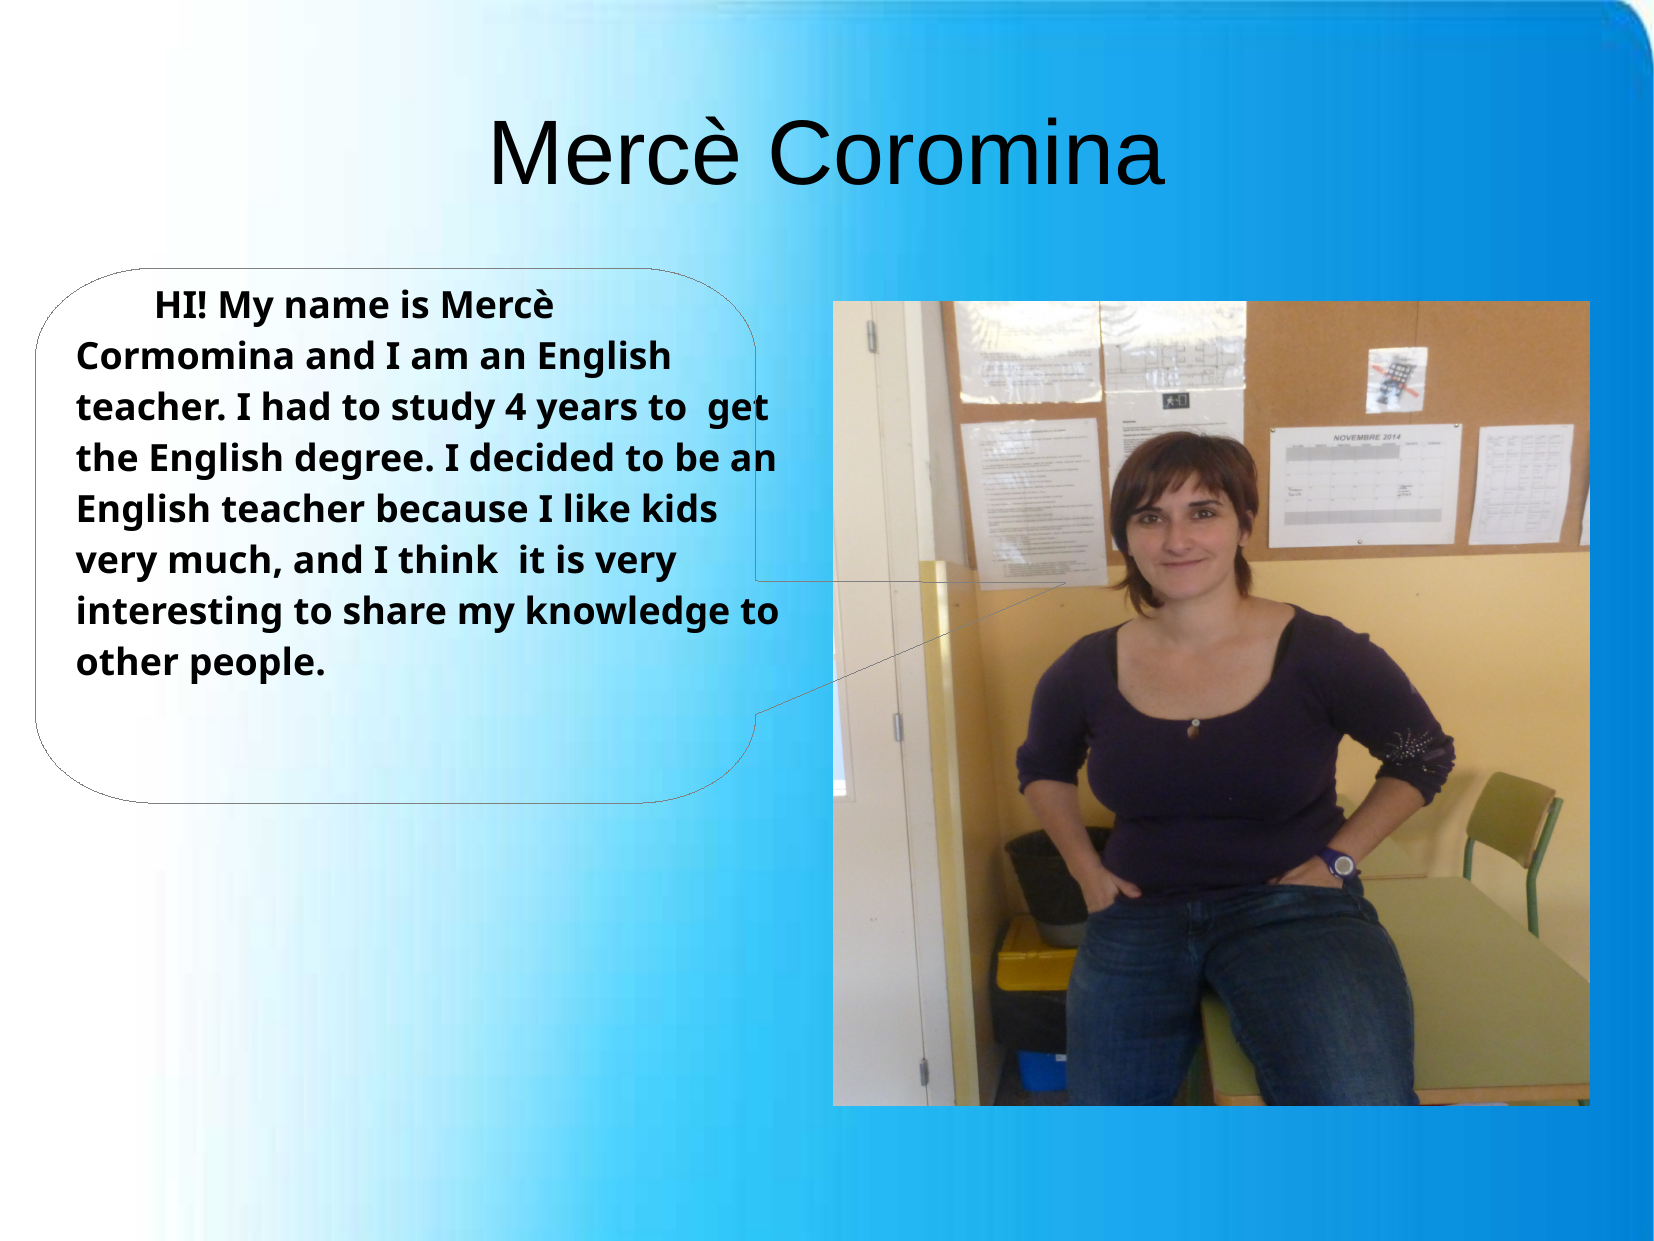

# Mercè Coromina
 HI! My name is Mercè Cormomina and I am an English teacher. I had to study 4 years to get the English degree. I decided to be an English teacher because I like kids very much, and I think it is very interesting to share my knowledge to other people.